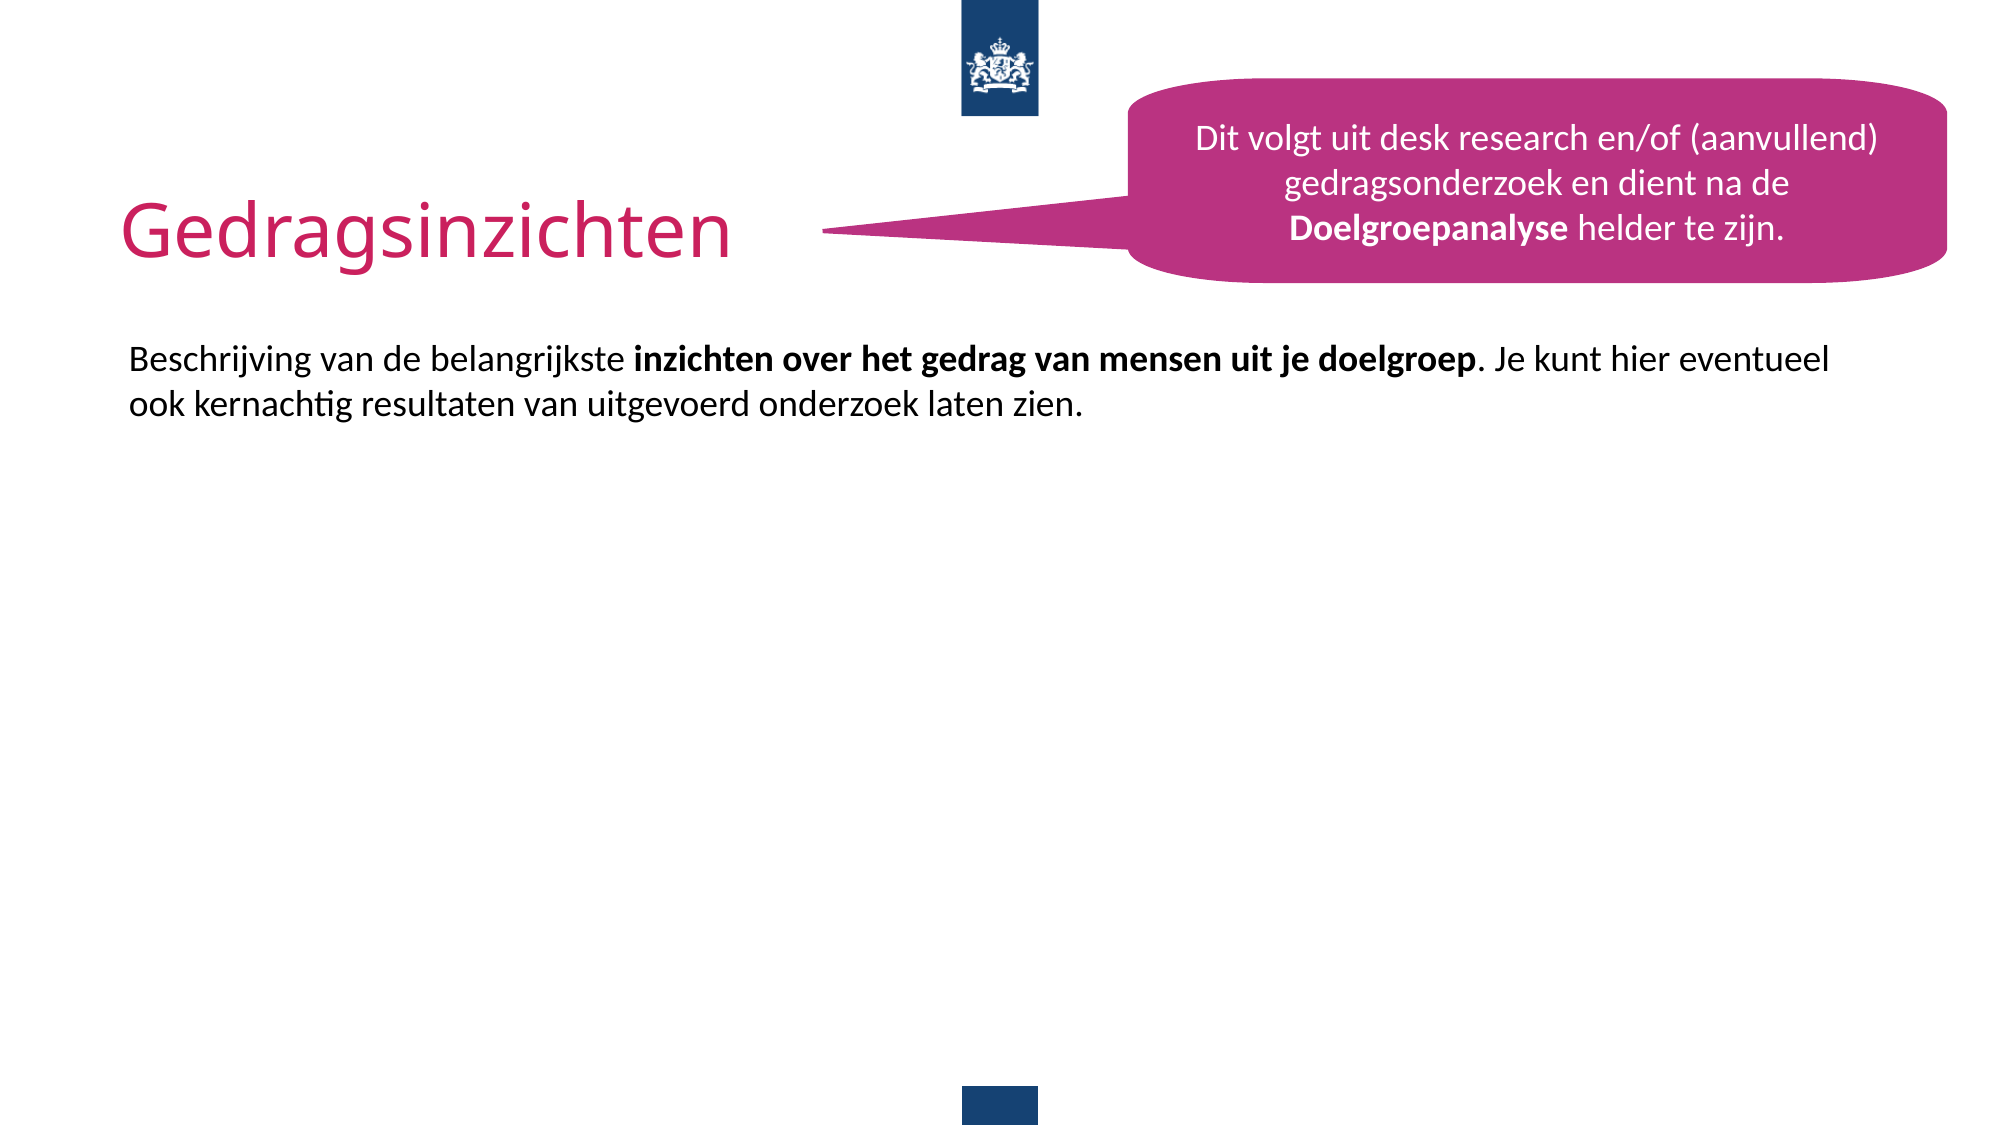

Dit volgt uit desk research en/of (aanvullend) gedragsonderzoek en dient na de Doelgroepanalyse helder te zijn.
Gedragsinzichten
Beschrijving van de belangrijkste inzichten over het gedrag van mensen uit je doelgroep. Je kunt hier eventueel ook kernachtig resultaten van uitgevoerd onderzoek laten zien.